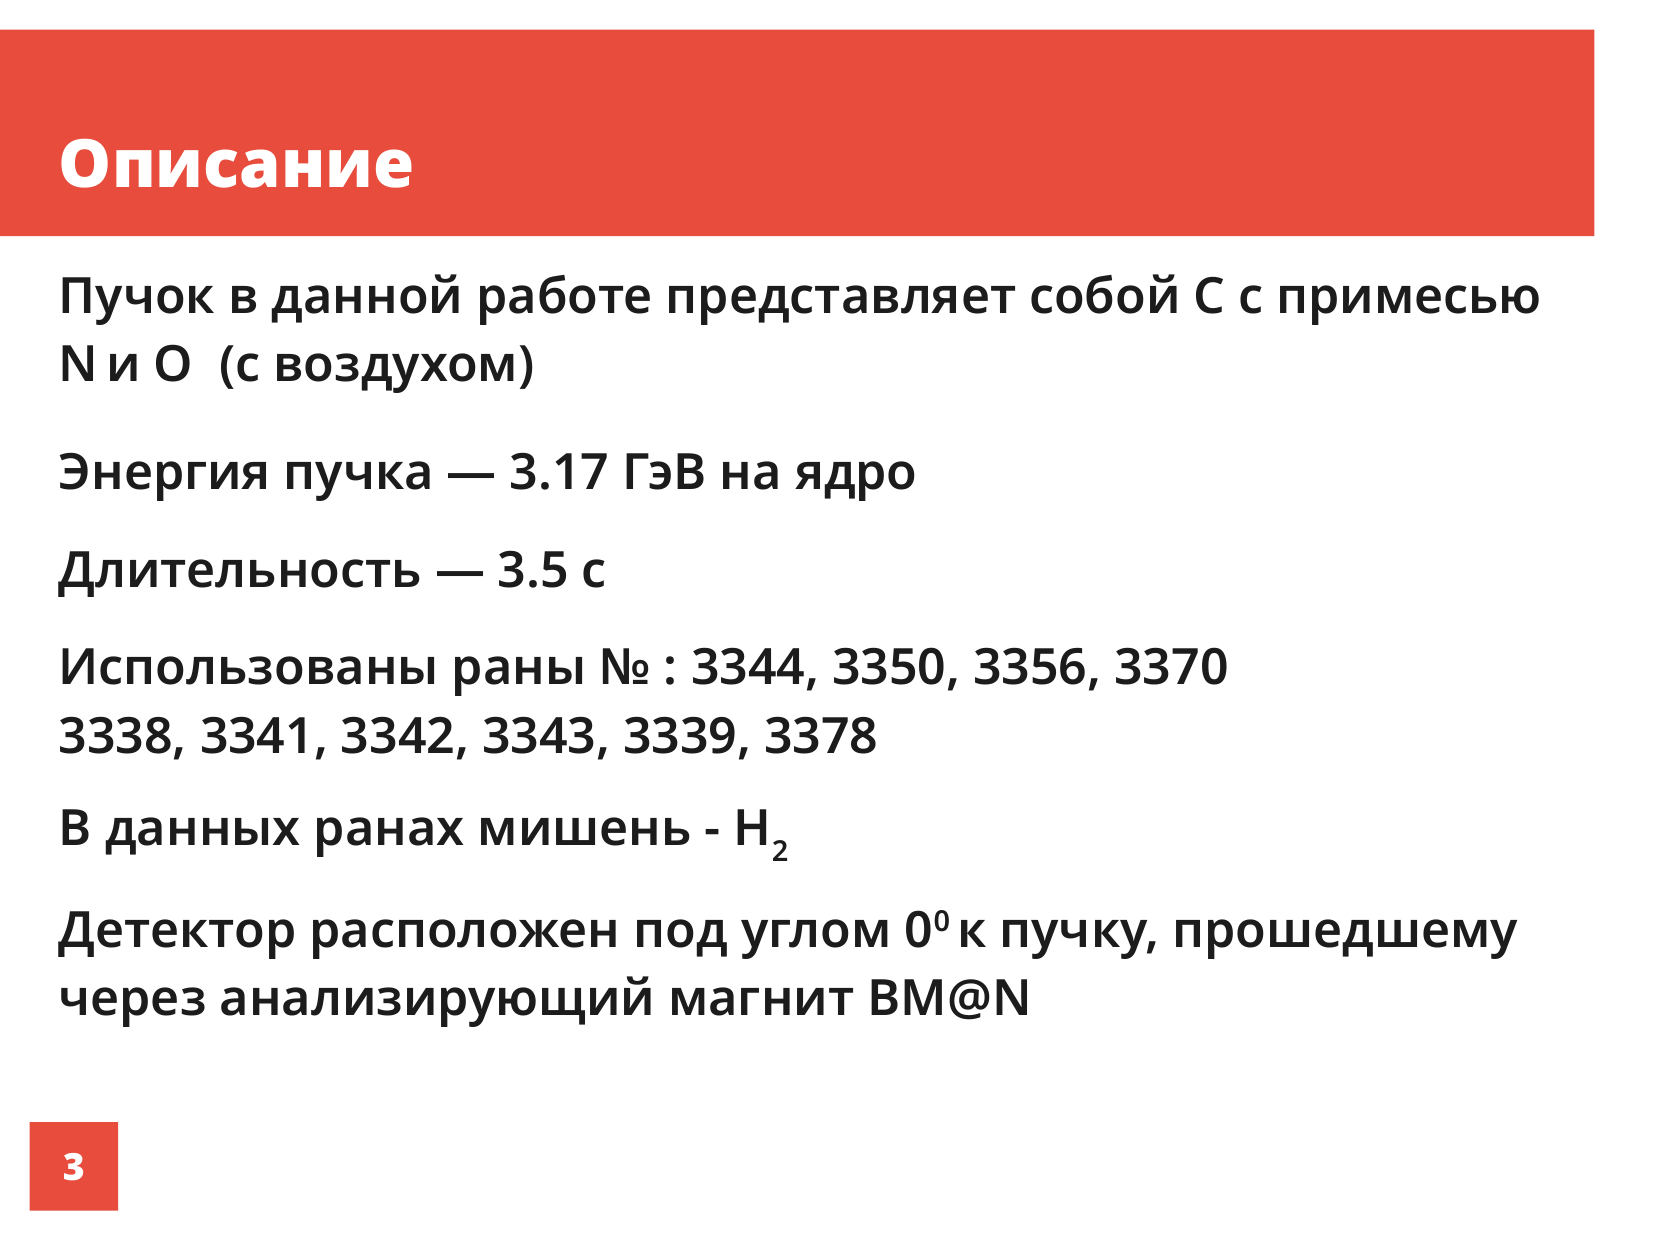

# Описание
Пучок в данной работе представляет собой С с примесью N и O (с воздухом)
Энергия пучка — 3.17 ГэВ на ядро
Длительность — 3.5 с
Использованы раны № : 3344, 3350, 3356, 3370
3338, 3341, 3342, 3343, 3339, 3378
В данных ранах мишень - Н2
Детектор расположен под углом 00 к пучку, прошедшему через анализирующий магнит BM@N
3